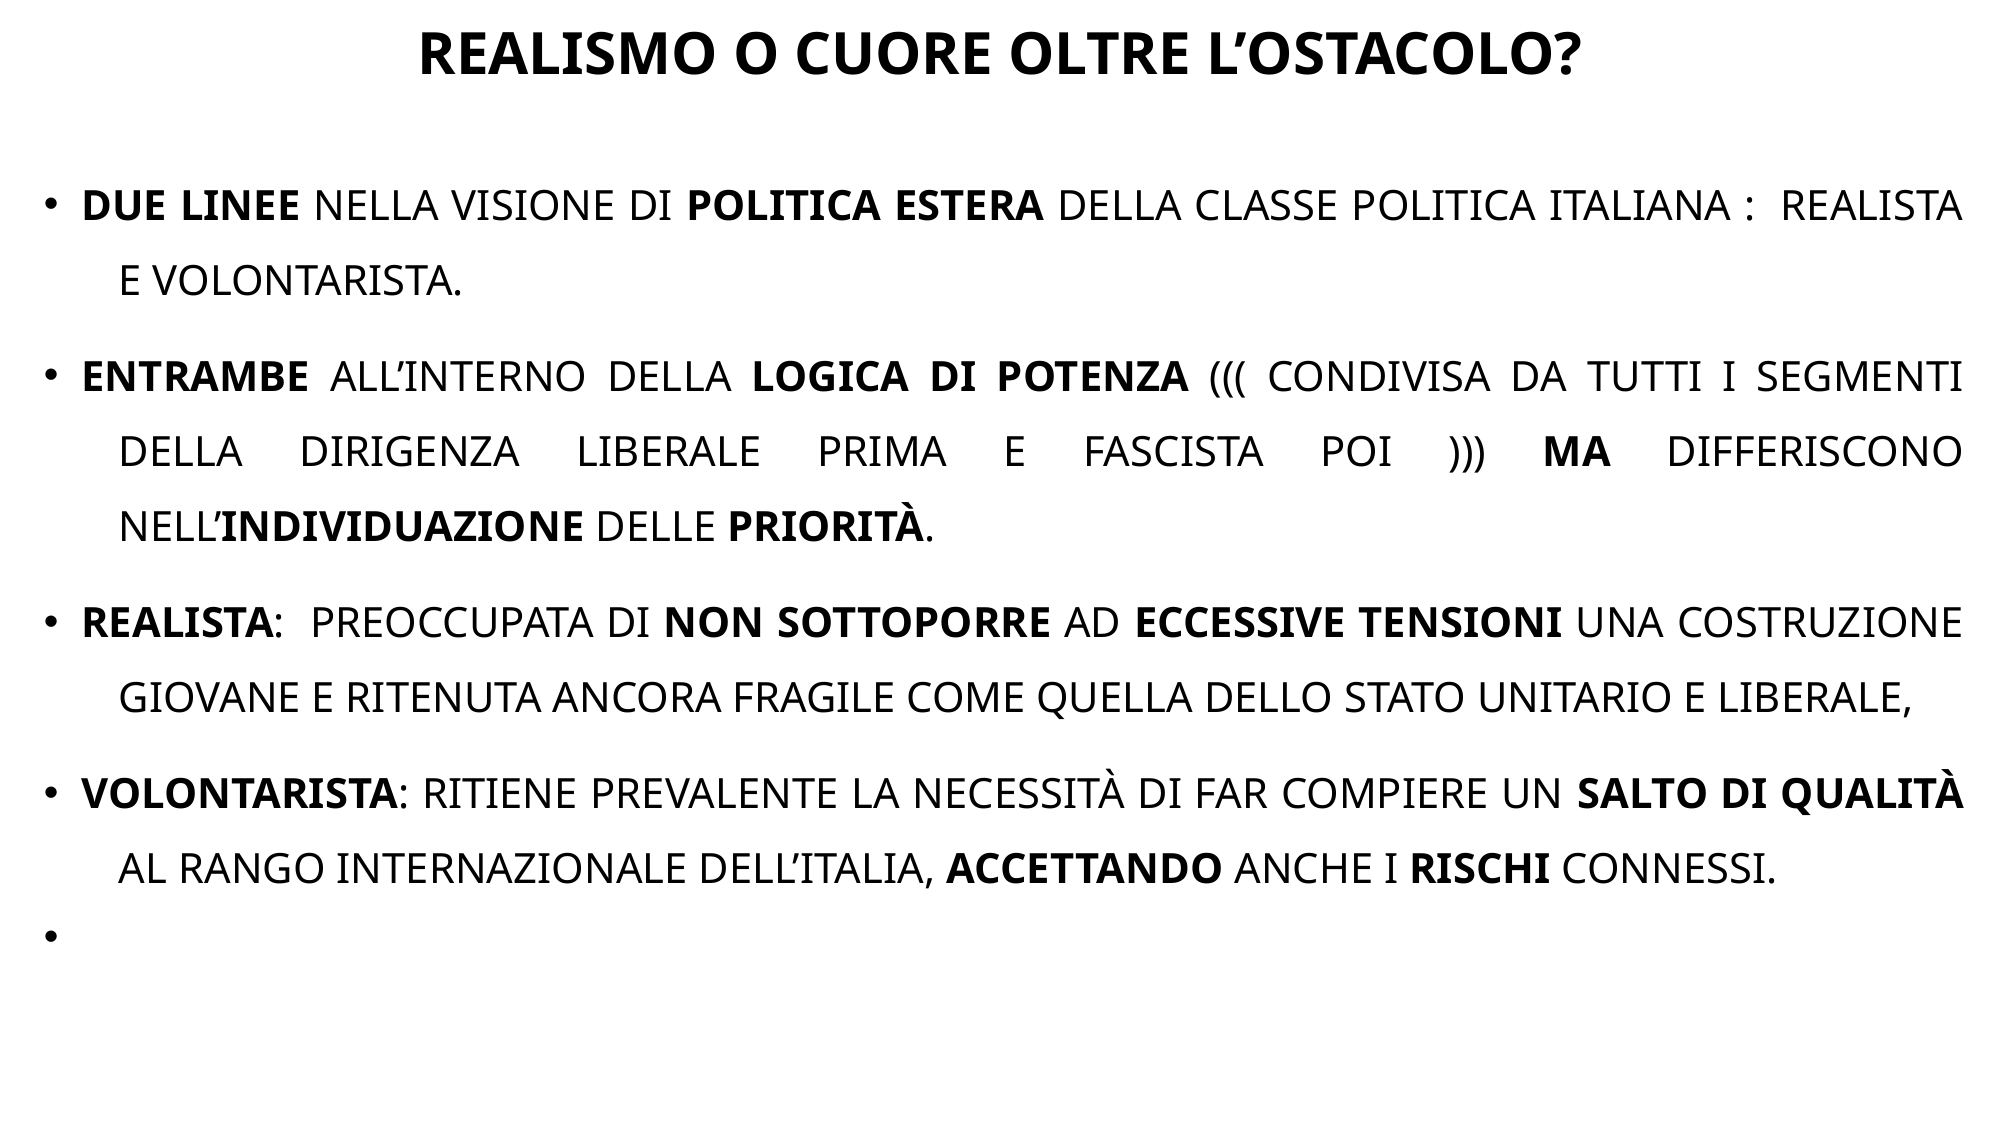

# REALISMO O CUORE OLTRE L’OSTACOLO?
DUE LINEE NELLA VISIONE DI POLITICA ESTERA DELLA CLASSE POLITICA ITALIANA : REALISTA E VOLONTARISTA.
ENTRAMBE ALL’INTERNO DELLA LOGICA DI POTENZA ((( CONDIVISA DA TUTTI I SEGMENTI DELLA DIRIGENZA LIBERALE PRIMA E FASCISTA POI ))) MA DIFFERISCONO NELL’INDIVIDUAZIONE DELLE PRIORITÀ.
REALISTA: PREOCCUPATA DI NON SOTTOPORRE AD ECCESSIVE TENSIONI UNA COSTRUZIONE GIOVANE E RITENUTA ANCORA FRAGILE COME QUELLA DELLO STATO UNITARIO E LIBERALE,
VOLONTARISTA: RITIENE PREVALENTE LA NECESSITÀ DI FAR COMPIERE UN SALTO DI QUALITÀ AL RANGO INTERNAZIONALE DELL’ITALIA, ACCETTANDO ANCHE I RISCHI CONNESSI.